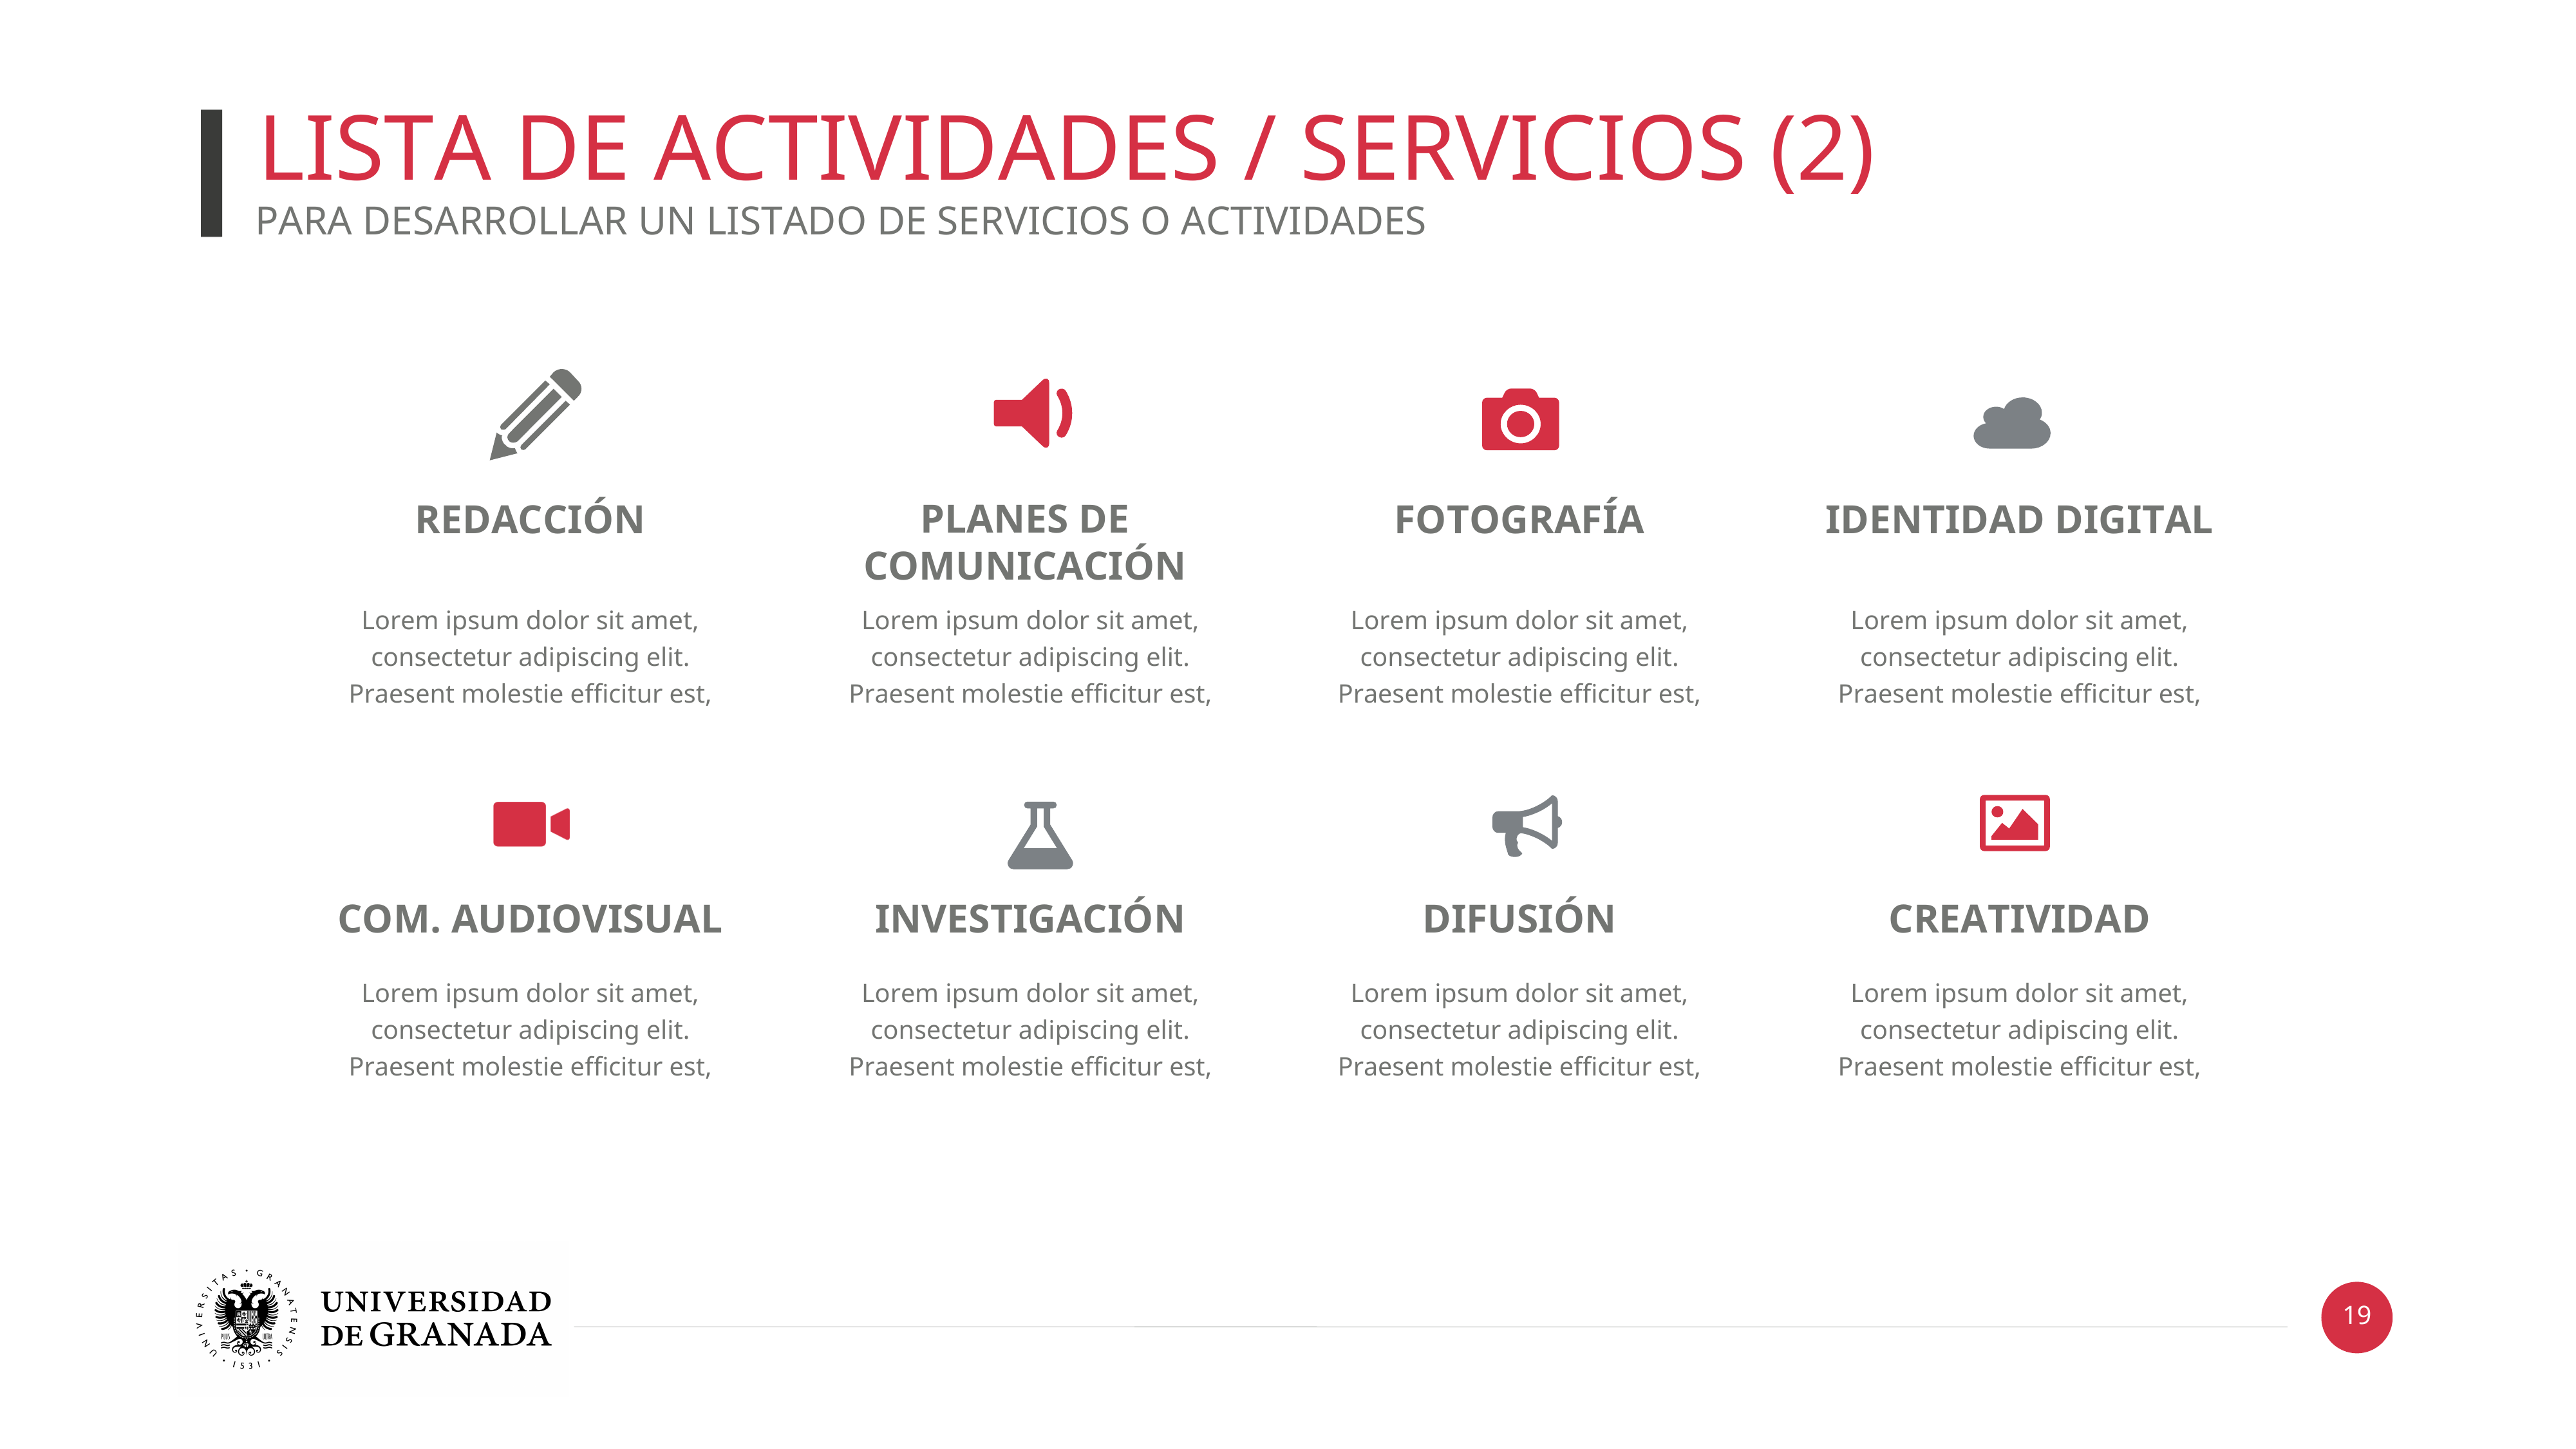

LISTA DE ACTIVIDADES / SERVICIOS (2)
PARA DESARROLLAR UN LISTADO DE SERVICIOS O ACTIVIDADES
REDACCIÓN
PLANES DE COMUNICACIÓN
FOTOGRAFÍA
IDENTIDAD DIGITAL
Lorem ipsum dolor sit amet, consectetur adipiscing elit. Praesent molestie efficitur est,
Lorem ipsum dolor sit amet, consectetur adipiscing elit. Praesent molestie efficitur est,
Lorem ipsum dolor sit amet, consectetur adipiscing elit. Praesent molestie efficitur est,
Lorem ipsum dolor sit amet, consectetur adipiscing elit. Praesent molestie efficitur est,
COM. AUDIOVISUAL
INVESTIGACIÓN
DIFUSIÓN
CREATIVIDAD
Lorem ipsum dolor sit amet, consectetur adipiscing elit. Praesent molestie efficitur est,
Lorem ipsum dolor sit amet, consectetur adipiscing elit. Praesent molestie efficitur est,
Lorem ipsum dolor sit amet, consectetur adipiscing elit. Praesent molestie efficitur est,
Lorem ipsum dolor sit amet, consectetur adipiscing elit. Praesent molestie efficitur est,